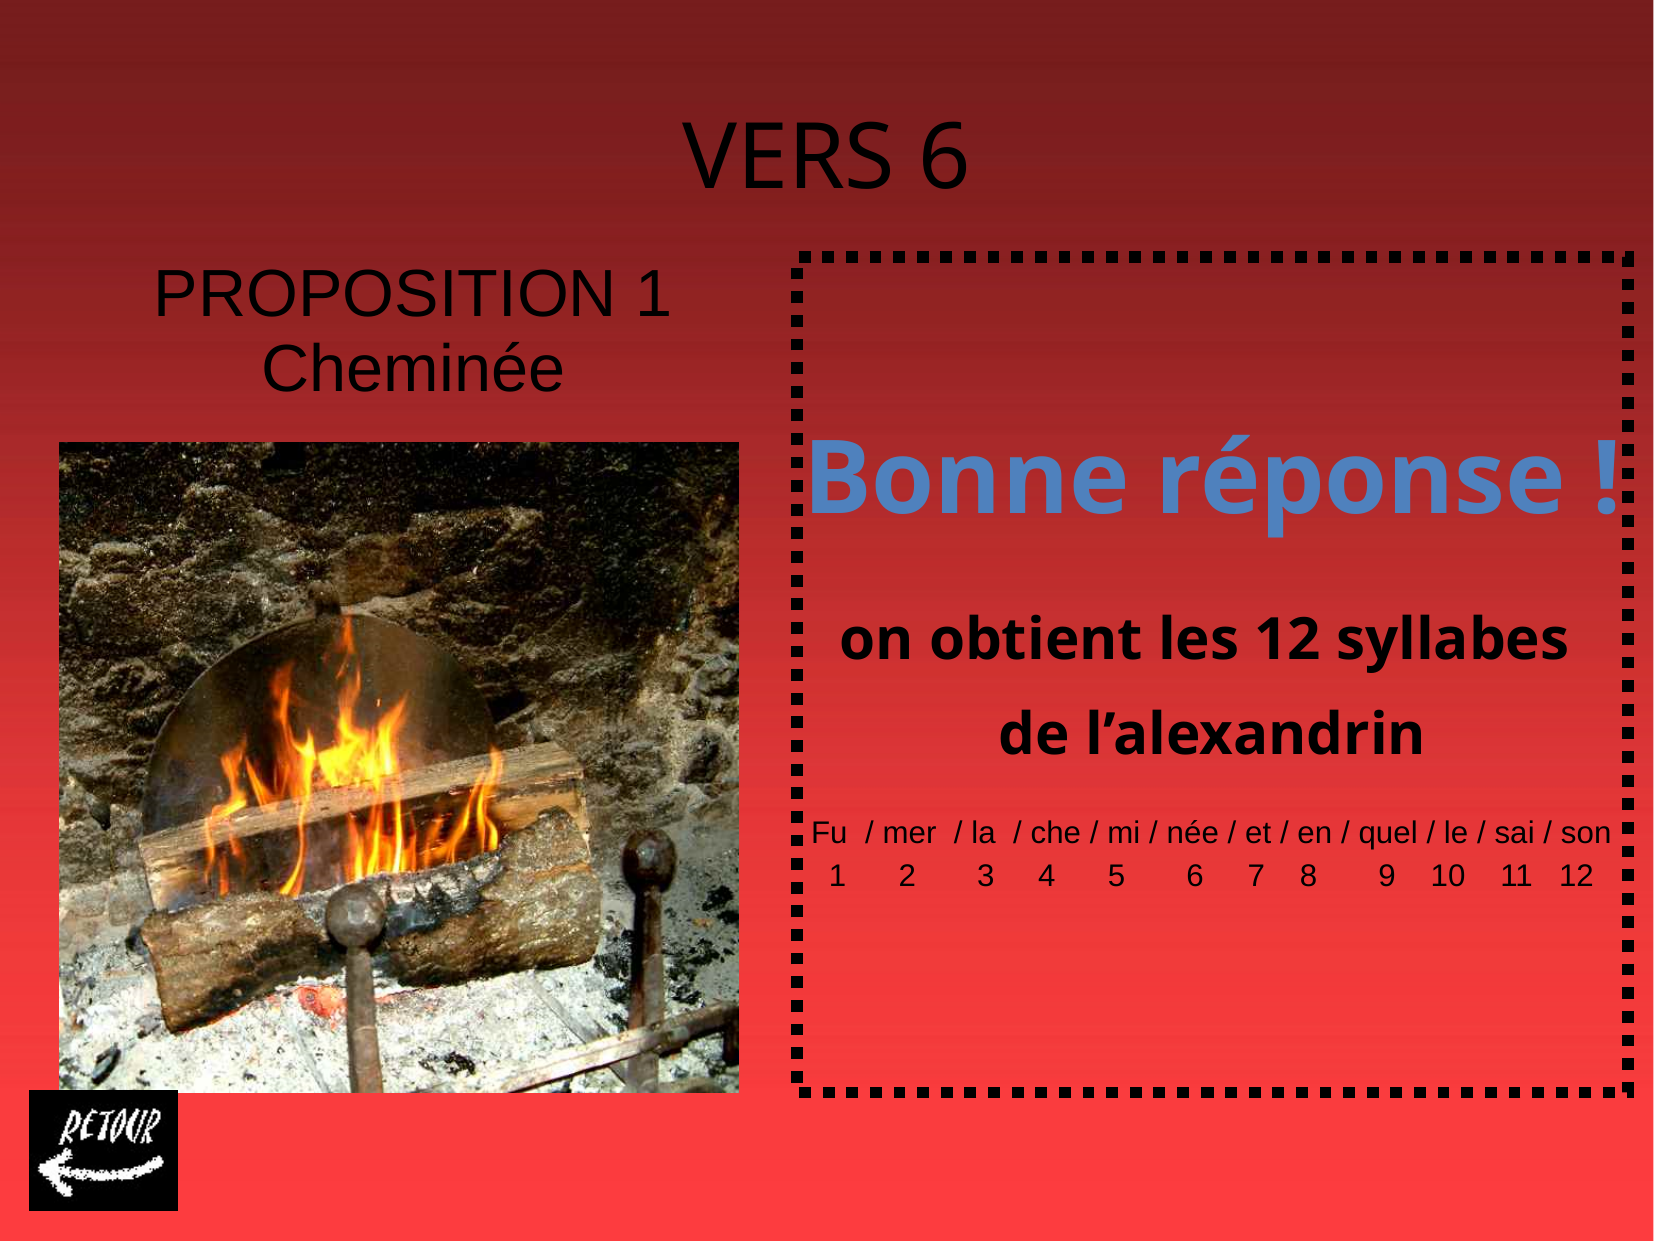

VERS 6
PROPOSITION 1
Cheminée
# Bonne réponse !
on obtient les 12 syllabes
de l’alexandrin
Fu / mer / la / che / mi / née / et / en / quel / le / sai / son
 1 2 3 4 5 6 7 8 9 10 11 12